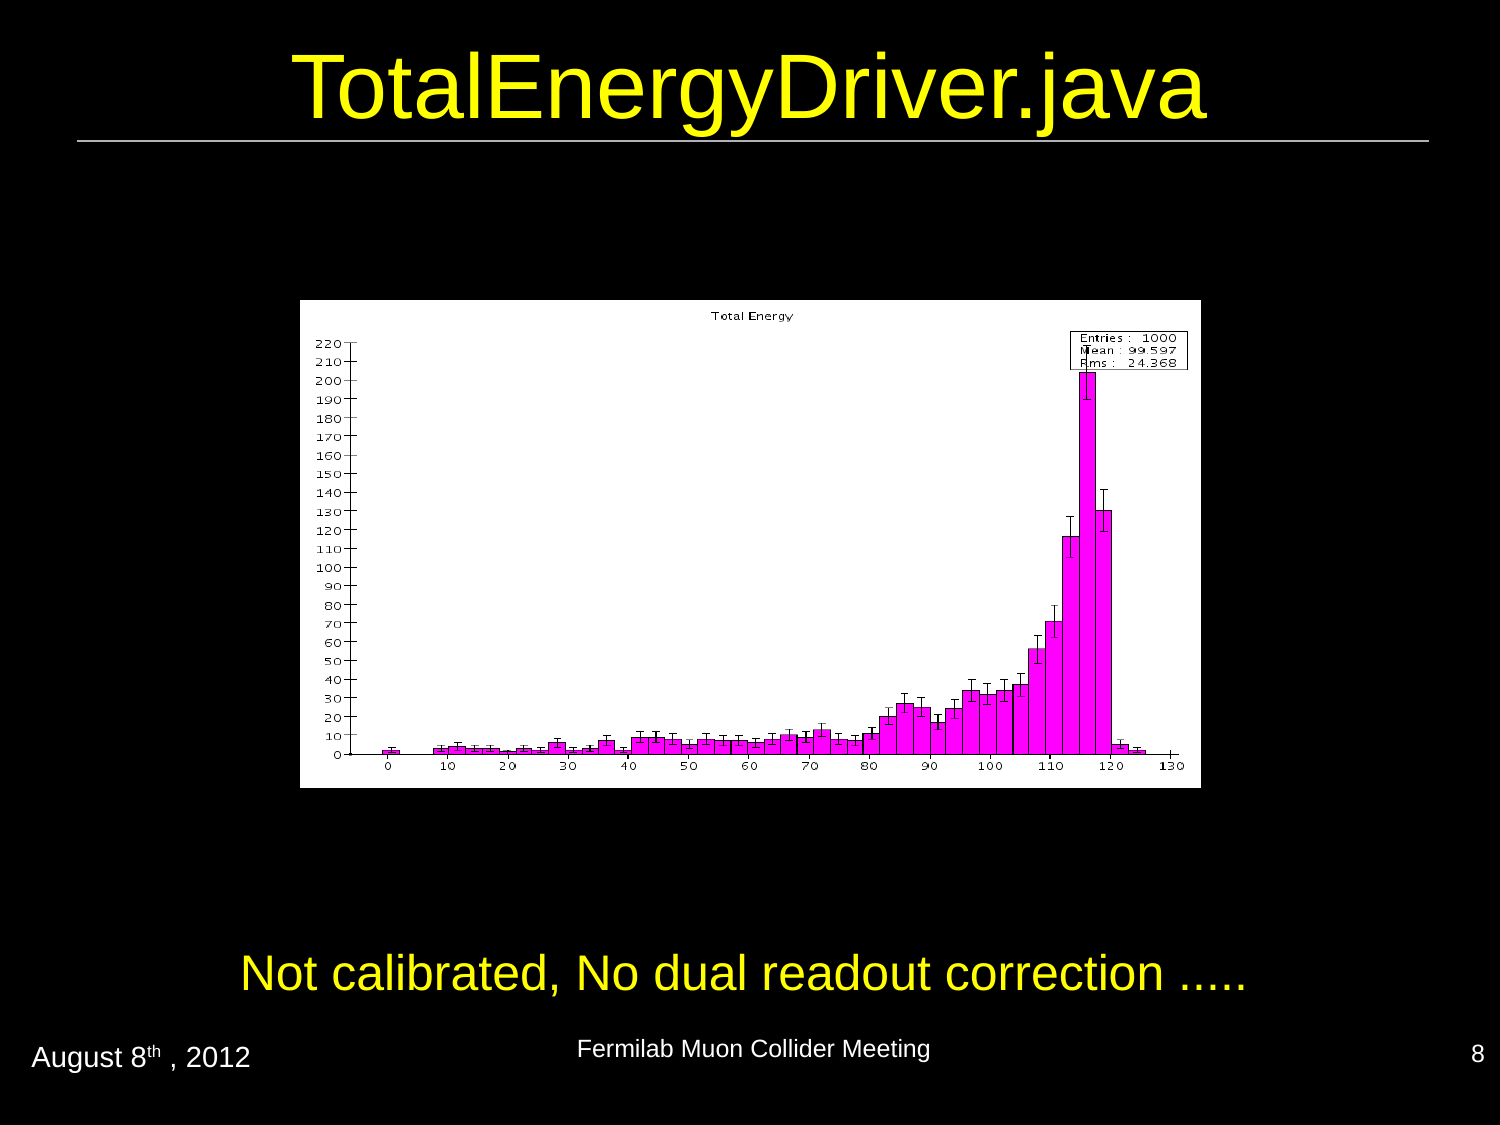

# TotalEnergyDriver.java
Not calibrated, No dual readout correction .....